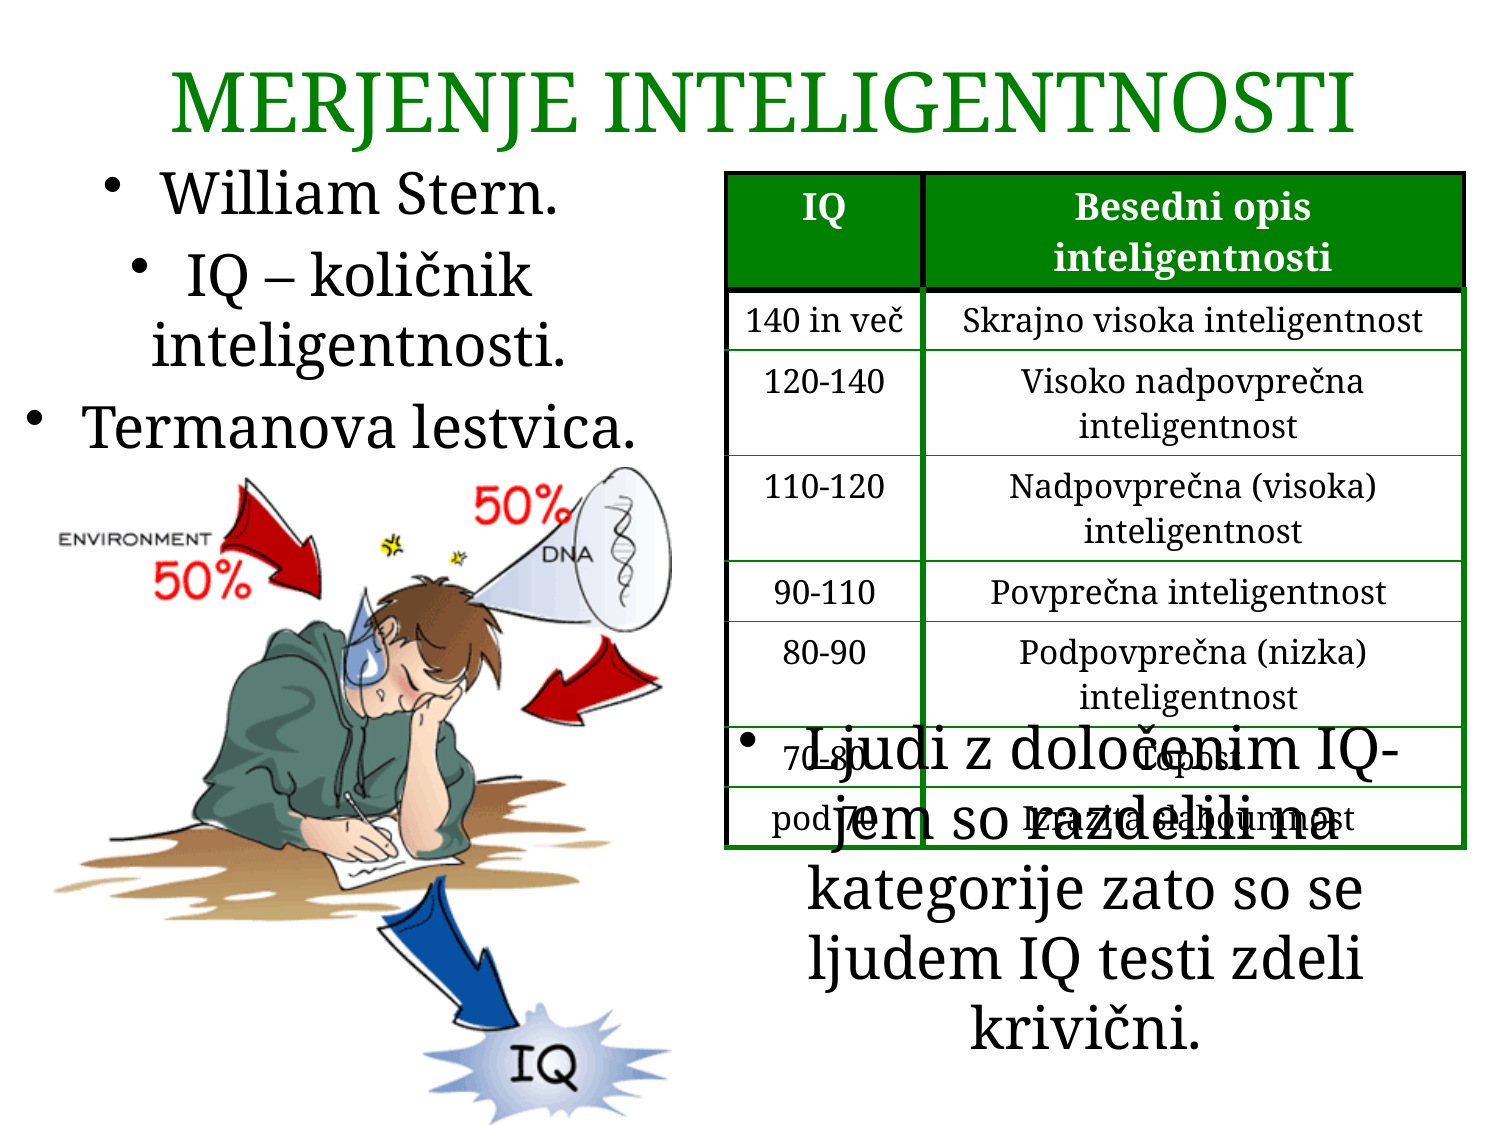

# MERJENJE INTELIGENTNOSTI
William Stern.
IQ – količnik inteligentnosti.
Termanova lestvica.
| IQ | Besedni opis inteligentnosti |
| --- | --- |
| 140 in več | Skrajno visoka inteligentnost |
| 120-140 | Visoko nadpovprečna inteligentnost |
| 110-120 | Nadpovprečna (visoka) inteligentnost |
| 90-110 | Povprečna inteligentnost |
| 80-90 | Podpovprečna (nizka) inteligentnost |
| 70-80 | Topost |
| pod 70 | Izrazita slaboumnost |
 Ljudi z določenim IQ-jem so razdelili na kategorije zato so se ljudem IQ testi zdeli krivični.